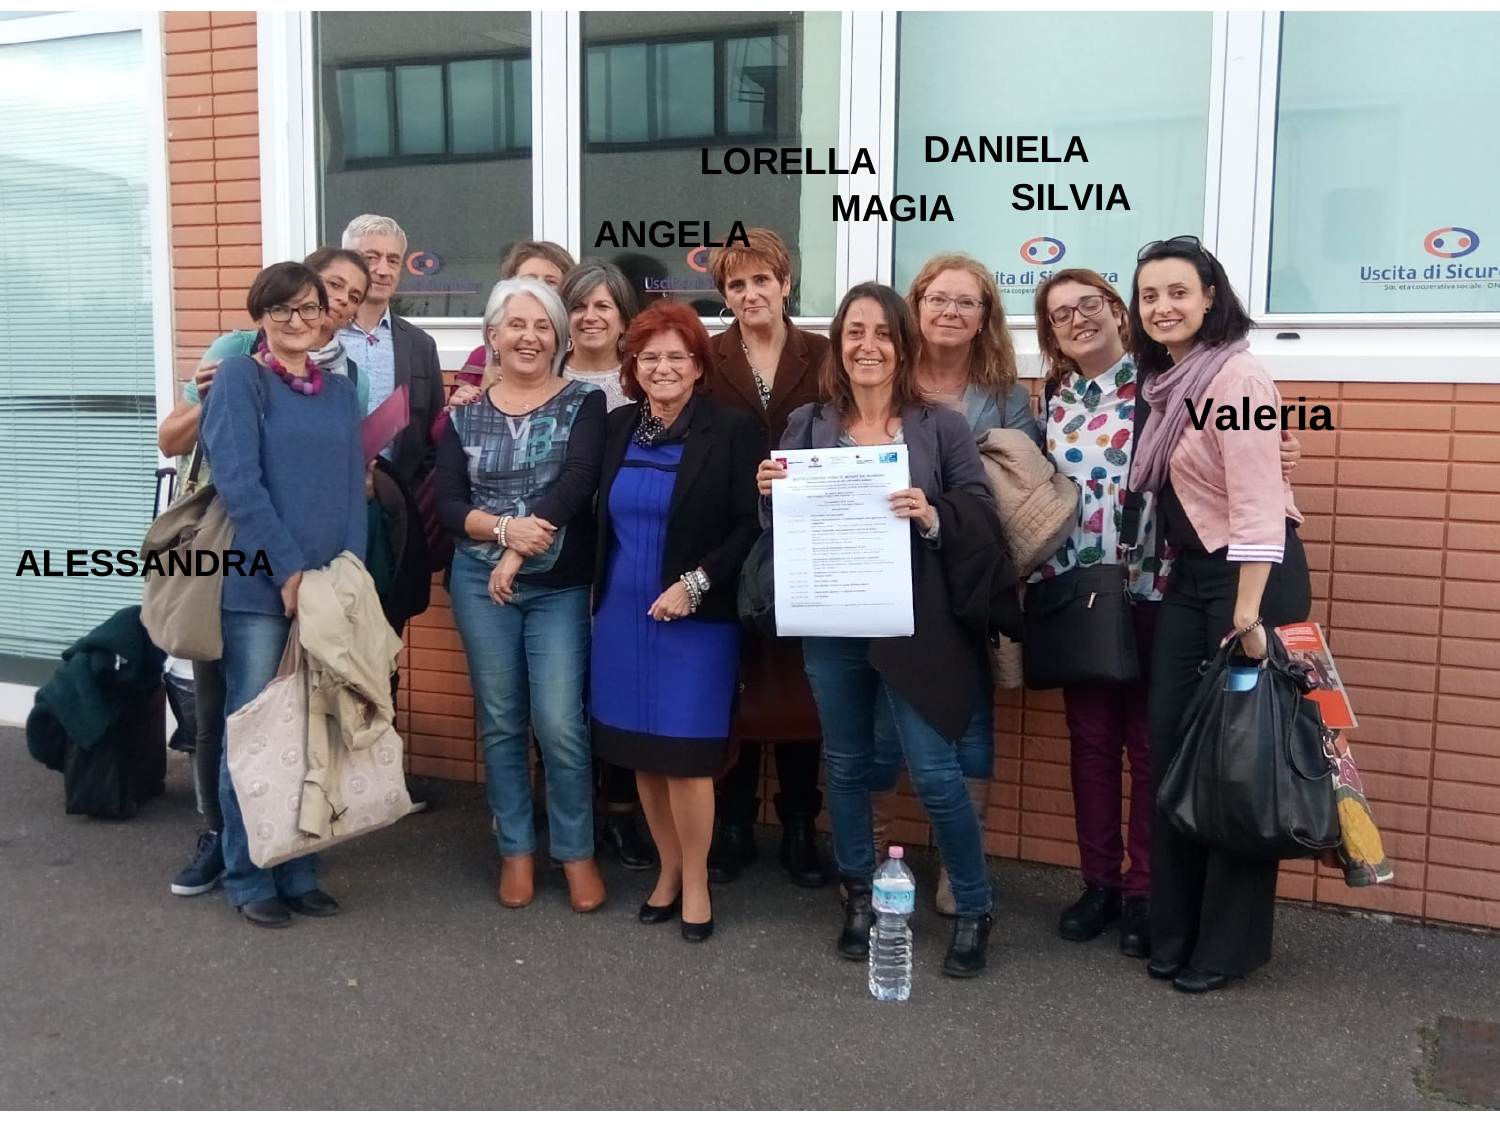

ALESSANDRA
#
DANIELA
LORELLA
SILVIA
MAGIA
ANGELA
Valeria